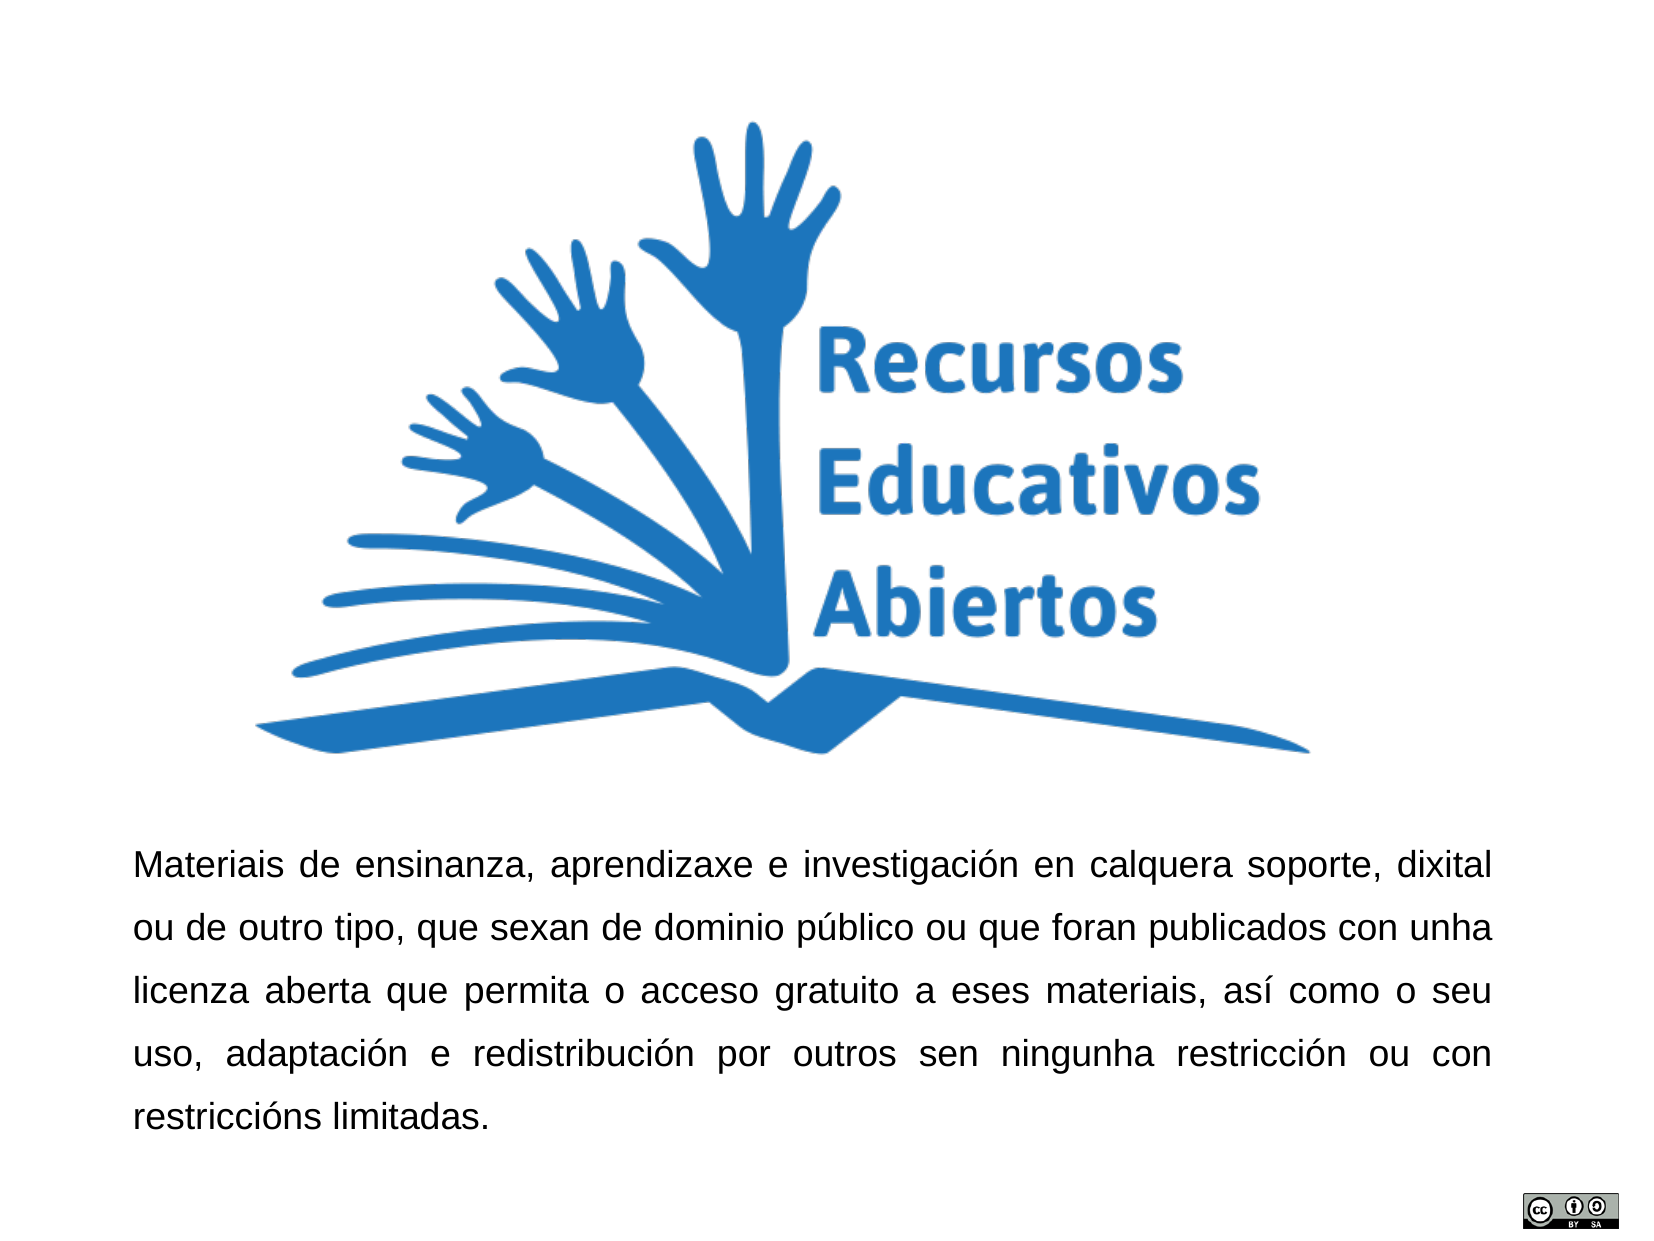

Materiais de ensinanza, aprendizaxe e investigación en calquera soporte, dixital ou de outro tipo, que sexan de dominio público ou que foran publicados con unha licenza aberta que permita o acceso gratuito a eses materiais, así como o seu uso, adaptación e redistribución por outros sen ningunha restricción ou con restriccións limitadas.